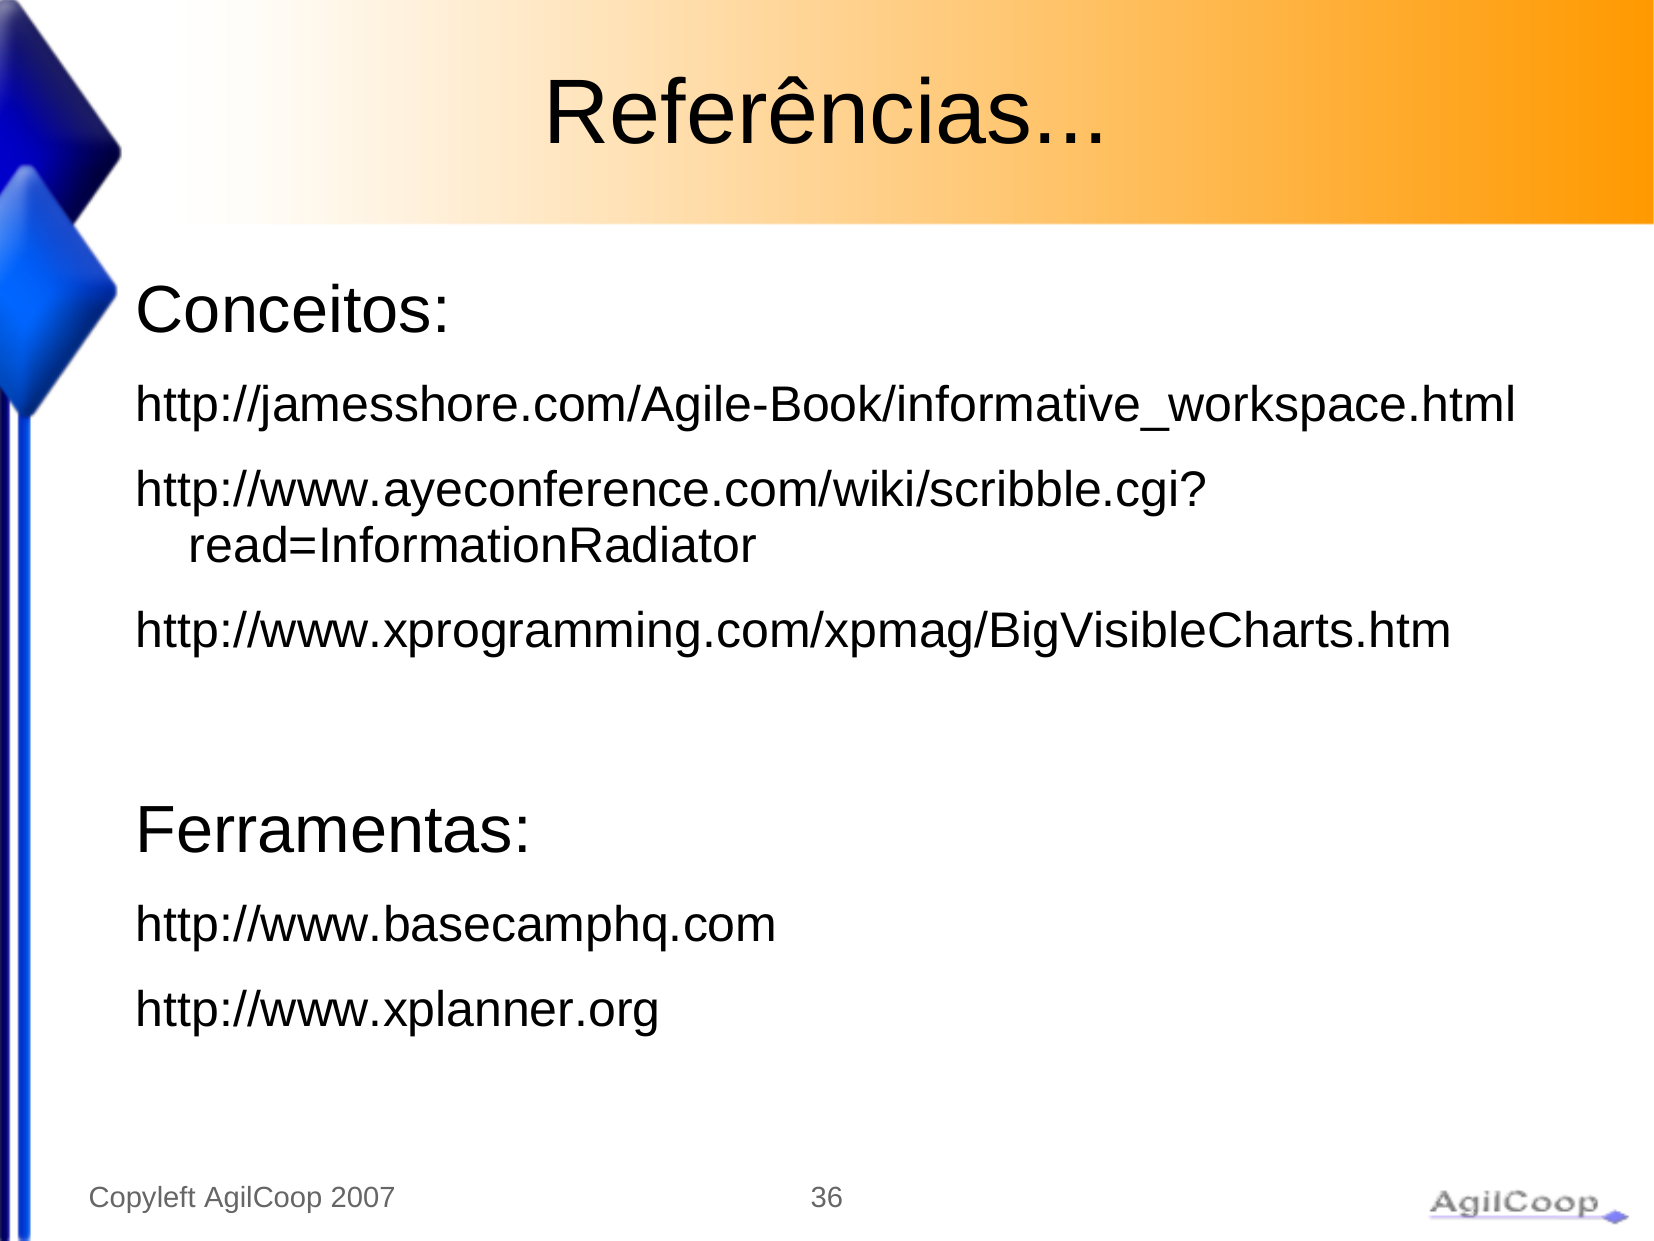

# Referências...
Conceitos:
http://jamesshore.com/Agile-Book/informative_workspace.html
http://www.ayeconference.com/wiki/scribble.cgi?read=InformationRadiator
http://www.xprogramming.com/xpmag/BigVisibleCharts.htm
Ferramentas:
http://www.basecamphq.com
http://www.xplanner.org
Copyleft AgilCoop 2007
36